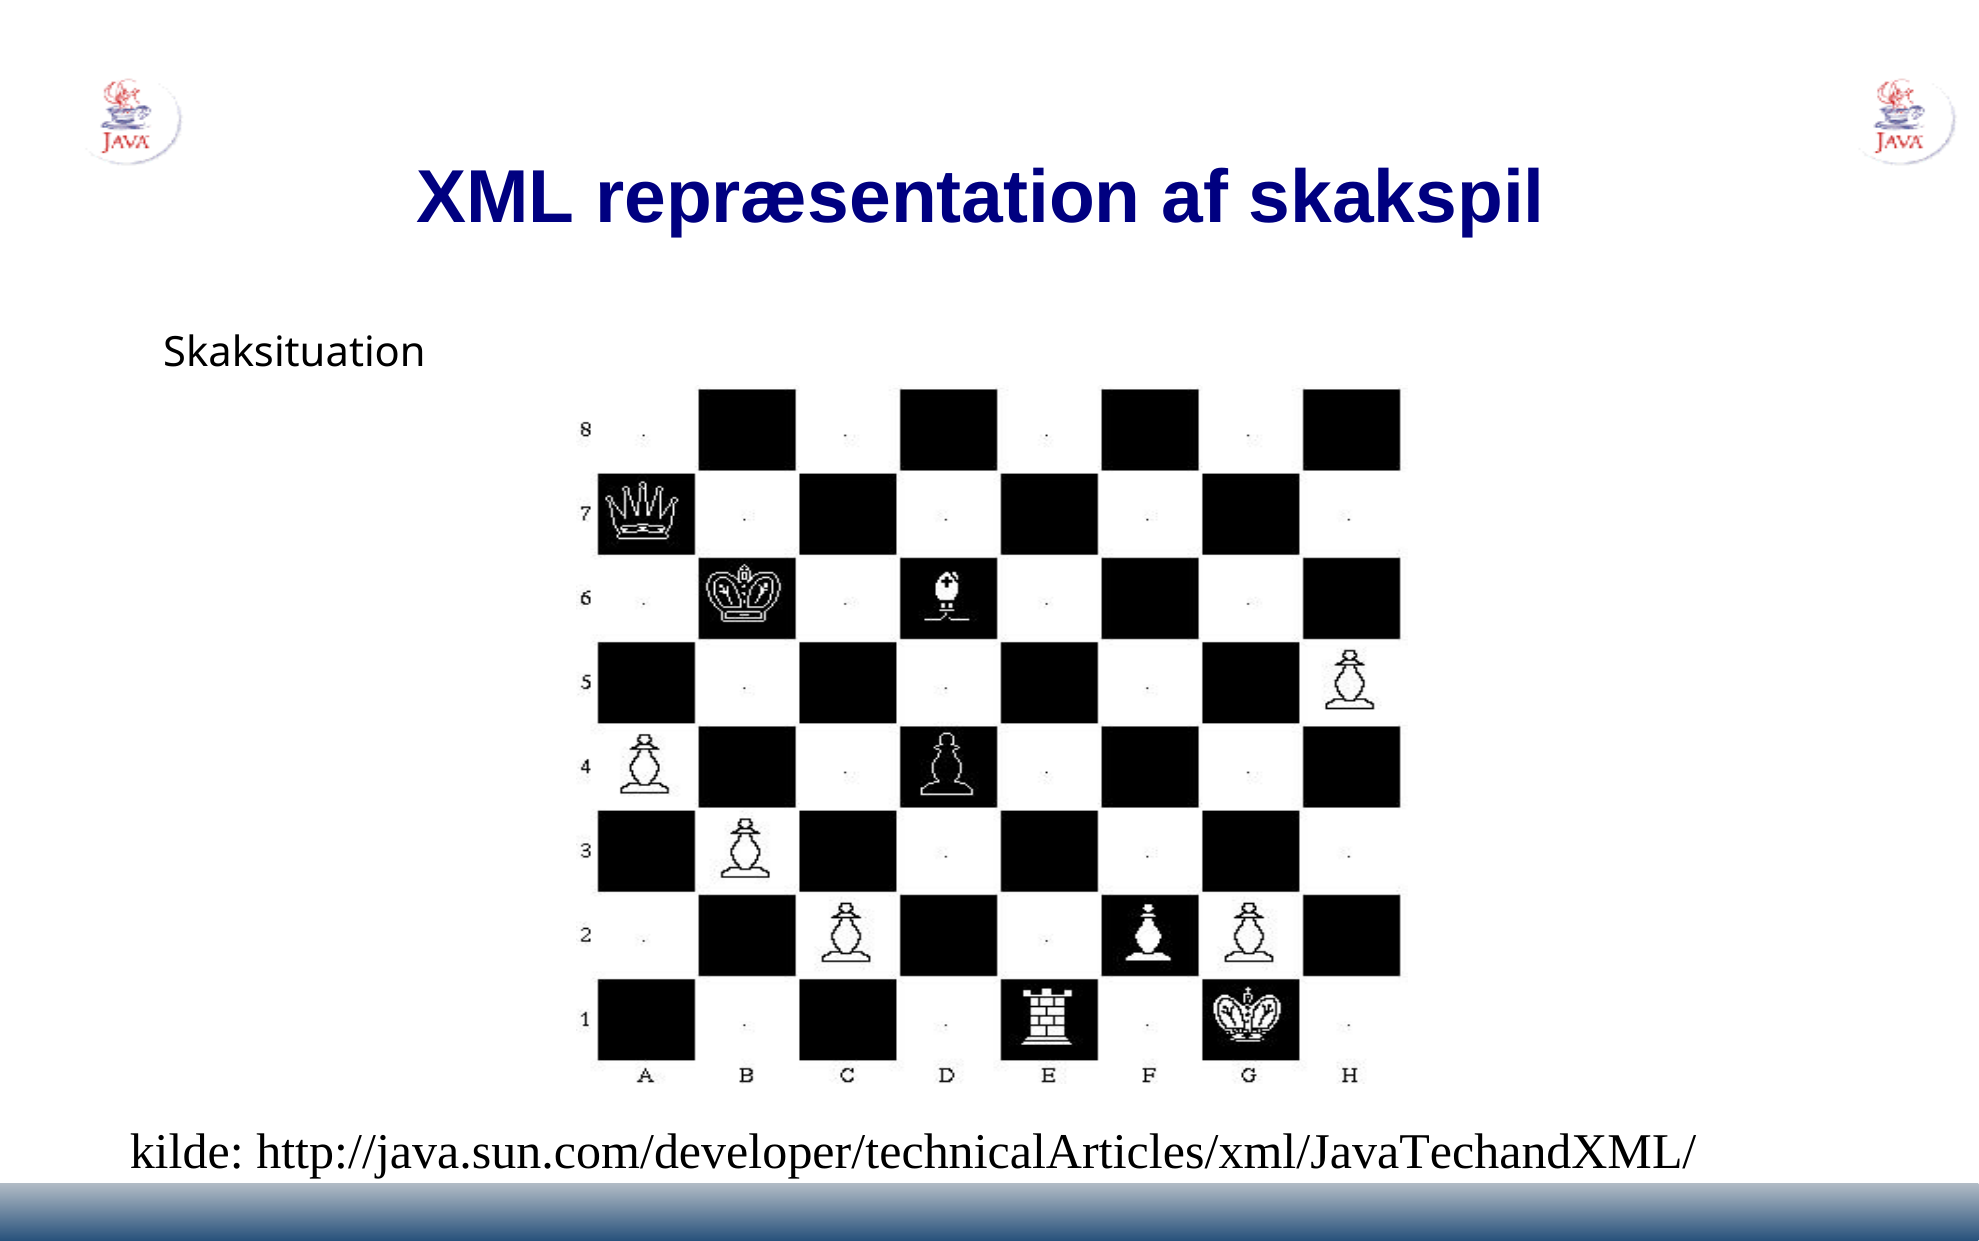

# XML repræsentation af skakspil
Skaksituation
kilde: http://java.sun.com/developer/technicalArticles/xml/JavaTechandXML/